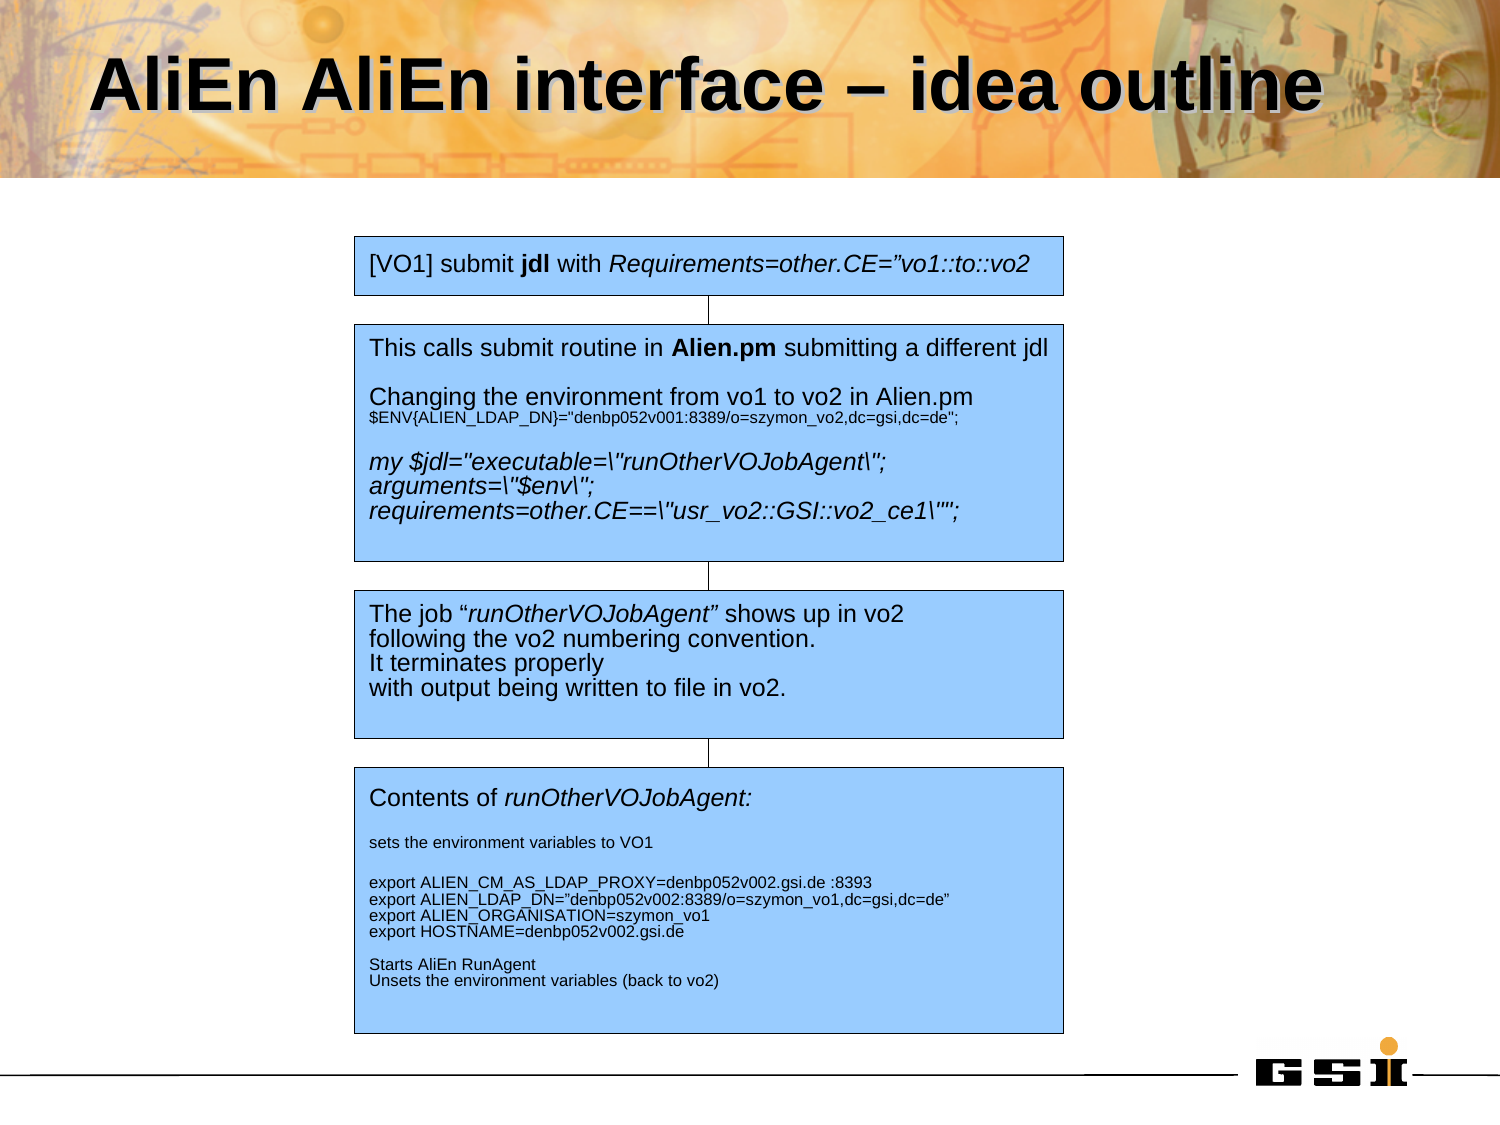

# AliEn AliEn interface – idea outline
[VO1] submit jdl with Requirements=other.CE=”vo1::to::vo2
This calls submit routine in Alien.pm submitting a different jdl
Changing the environment from vo1 to vo2 in Alien.pm
$ENV{ALIEN_LDAP_DN}="denbp052v001:8389/o=szymon_vo2,dc=gsi,dc=de";
my $jdl="executable=\"runOtherVOJobAgent\";
arguments=\"$env\";
requirements=other.CE==\"usr_vo2::GSI::vo2_ce1\"";
The job “runOtherVOJobAgent” shows up in vo2
following the vo2 numbering convention.
It terminates properly
with output being written to file in vo2.
Contents of runOtherVOJobAgent:
sets the environment variables to VO1
export ALIEN_CM_AS_LDAP_PROXY=denbp052v002.gsi.de :8393
export ALIEN_LDAP_DN=”denbp052v002:8389/o=szymon_vo1,dc=gsi,dc=de”
export ALIEN_ORGANISATION=szymon_vo1
export HOSTNAME=denbp052v002.gsi.de
Starts AliEn RunAgent
Unsets the environment variables (back to vo2)